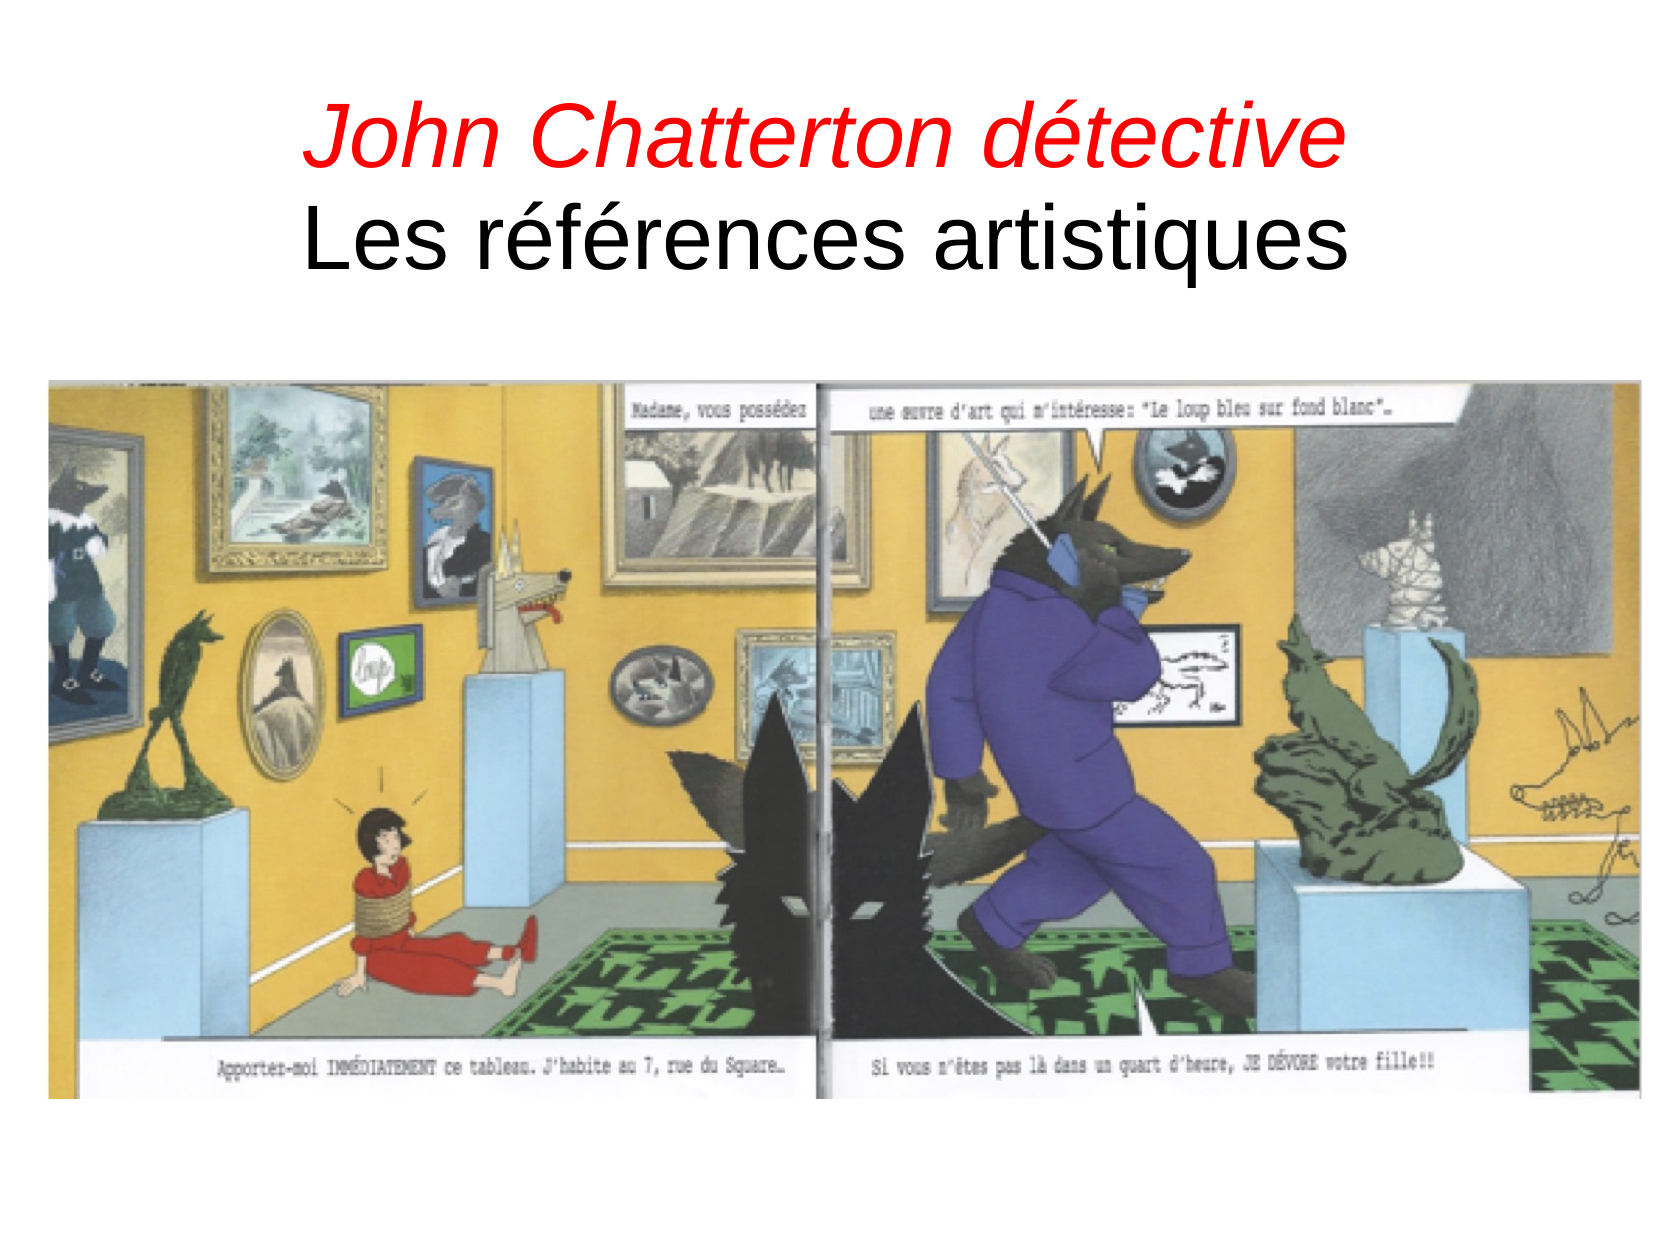

# John Chatterton détective Les références artistiques